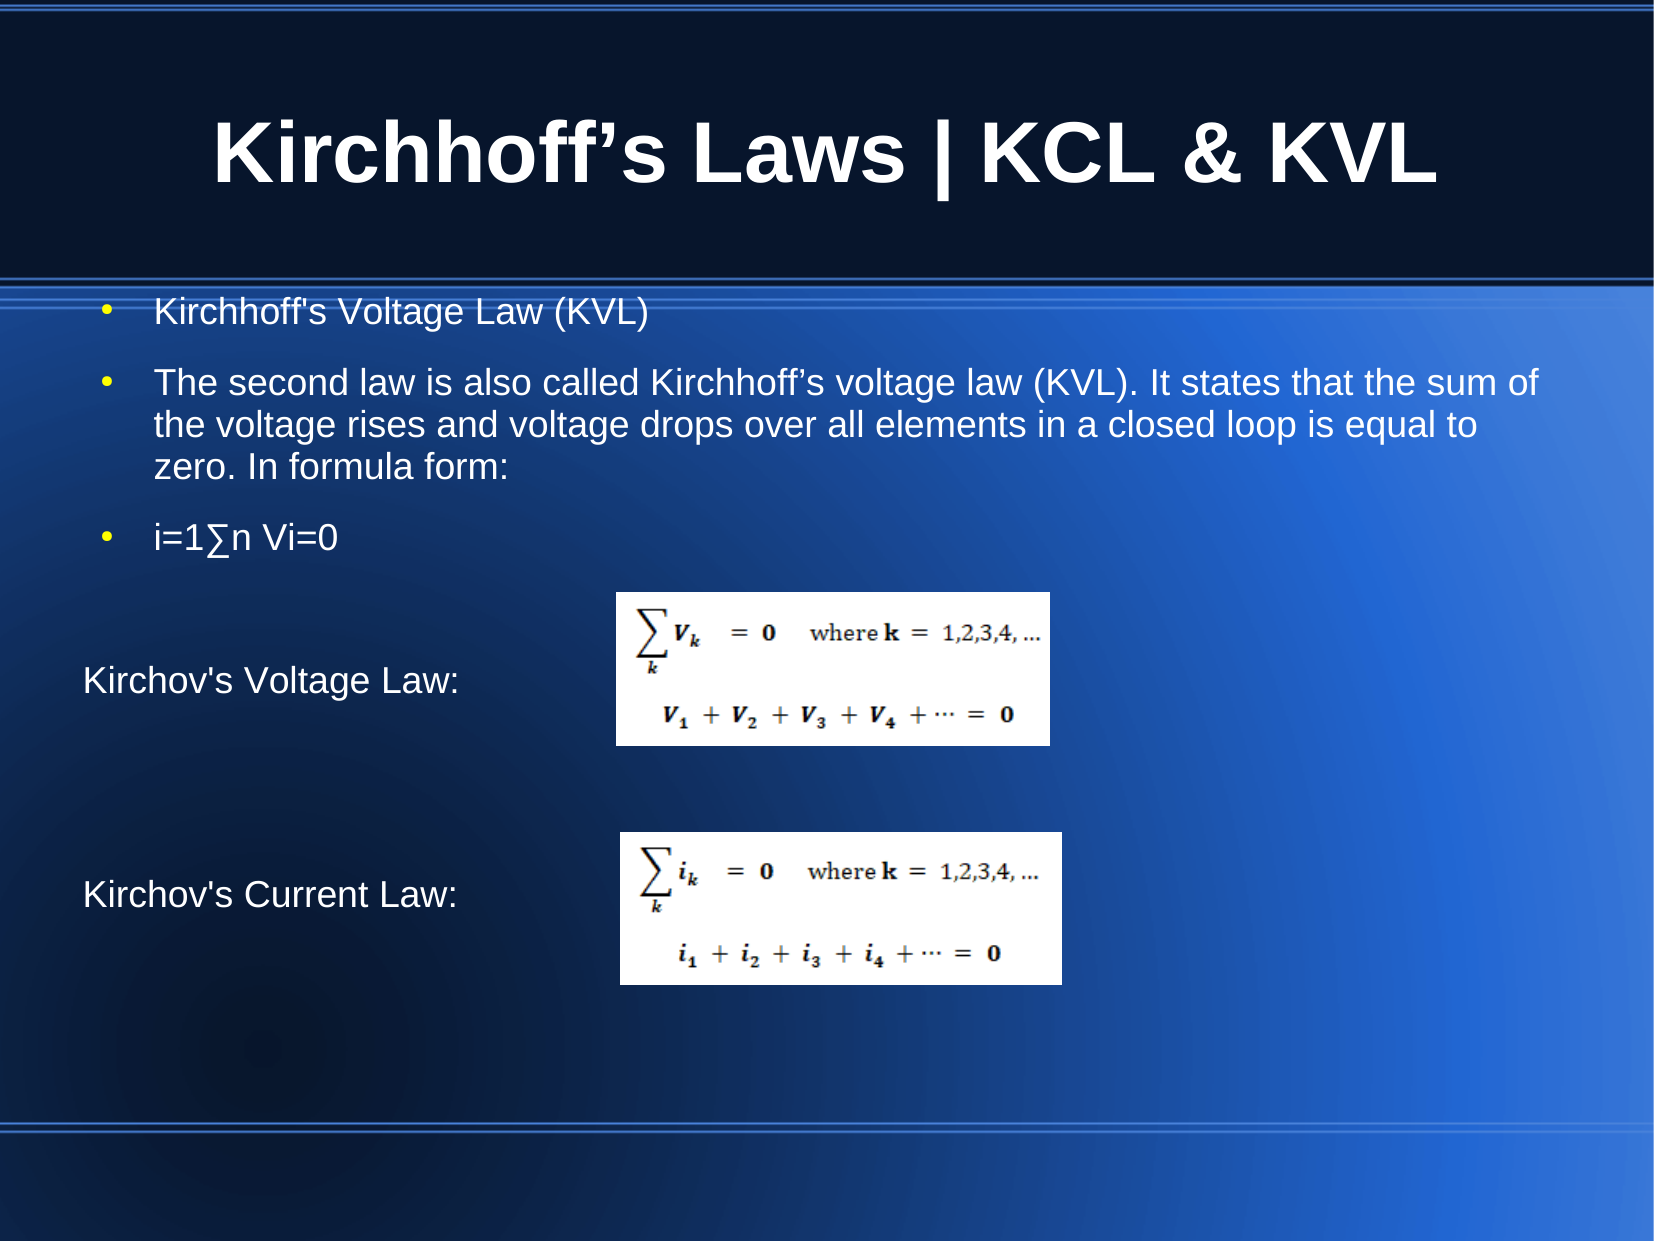

# Kirchhoff’s Laws | KCL & KVL
Kirchhoff's Voltage Law (KVL)
The second law is also called Kirchhoff’s voltage law (KVL). It states that the sum of the voltage rises and voltage drops over all elements in a closed loop is equal to zero. In formula form:
i=1∑n Vi=0
Kirchov's Voltage Law:
Kirchov's Current Law: